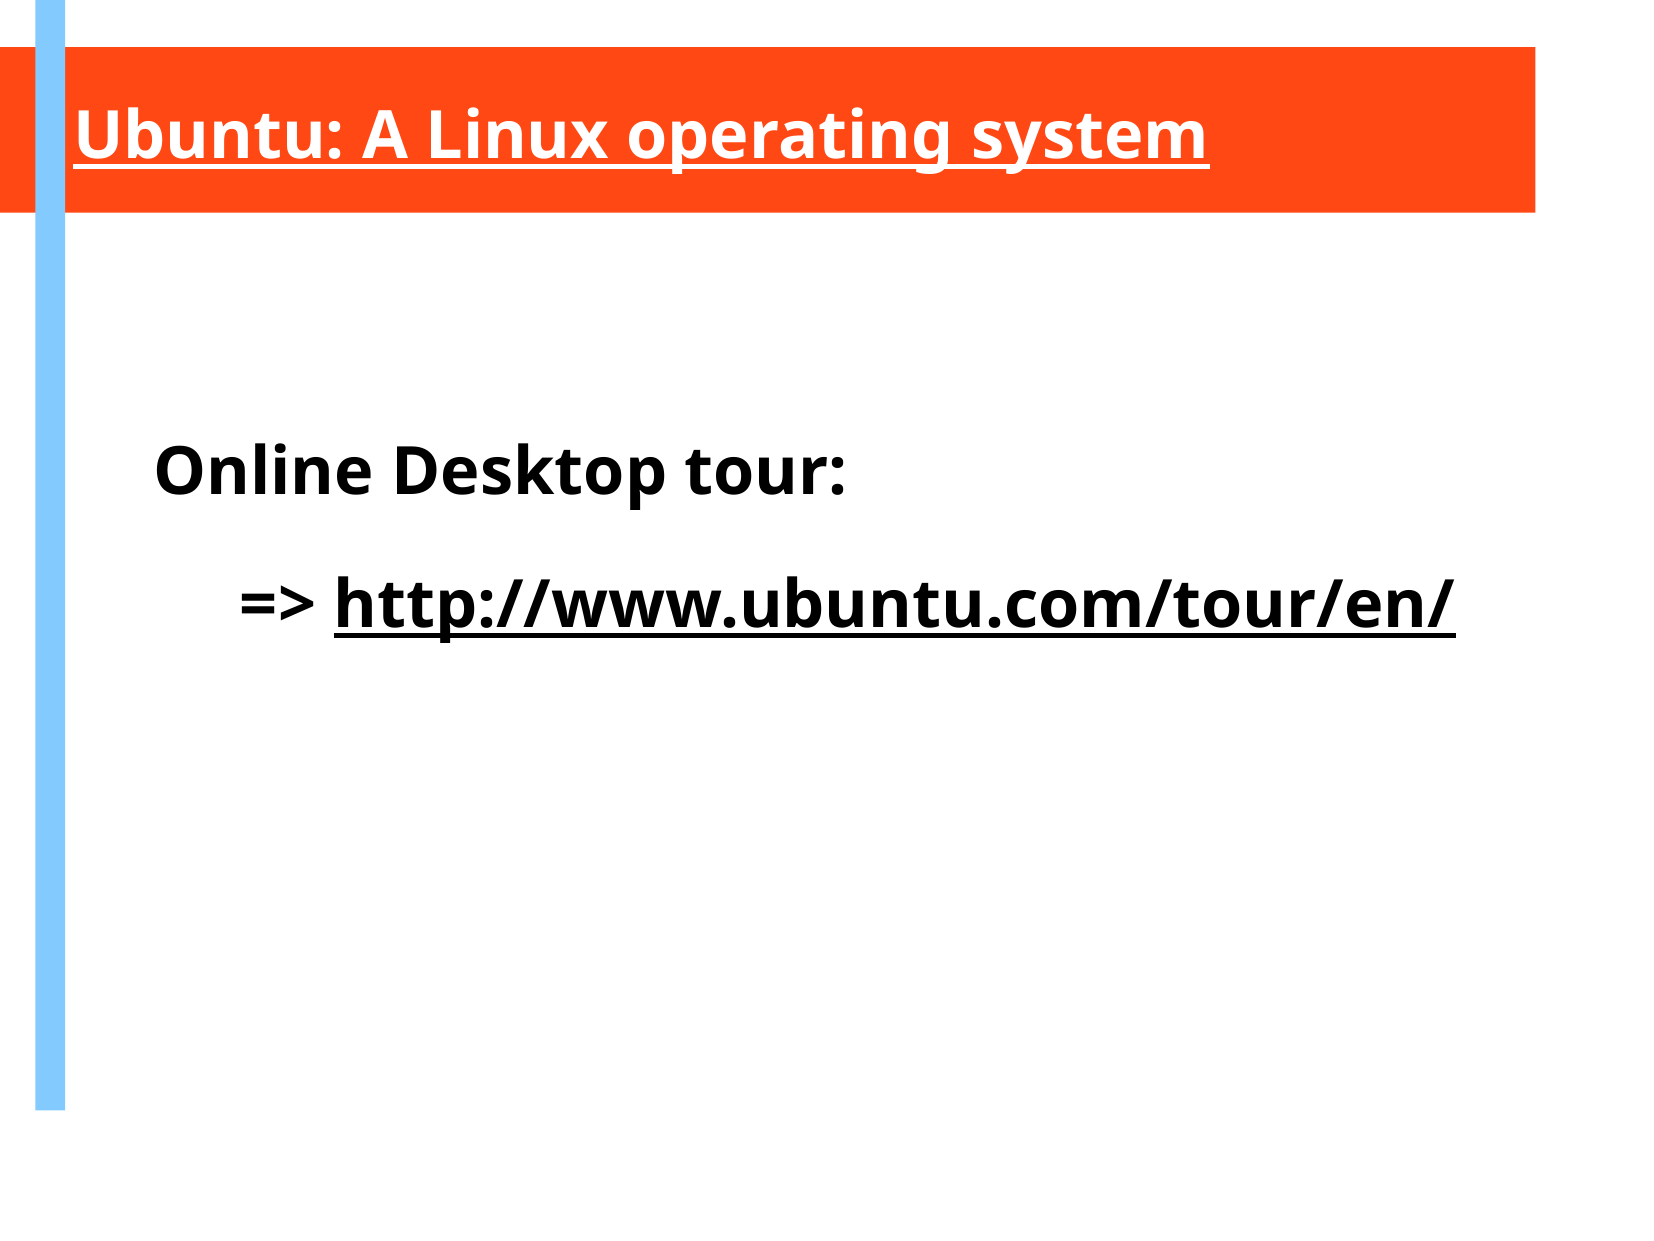

# Ubuntu: A Linux operating system
Online Desktop tour:
 => http://www.ubuntu.com/tour/en/